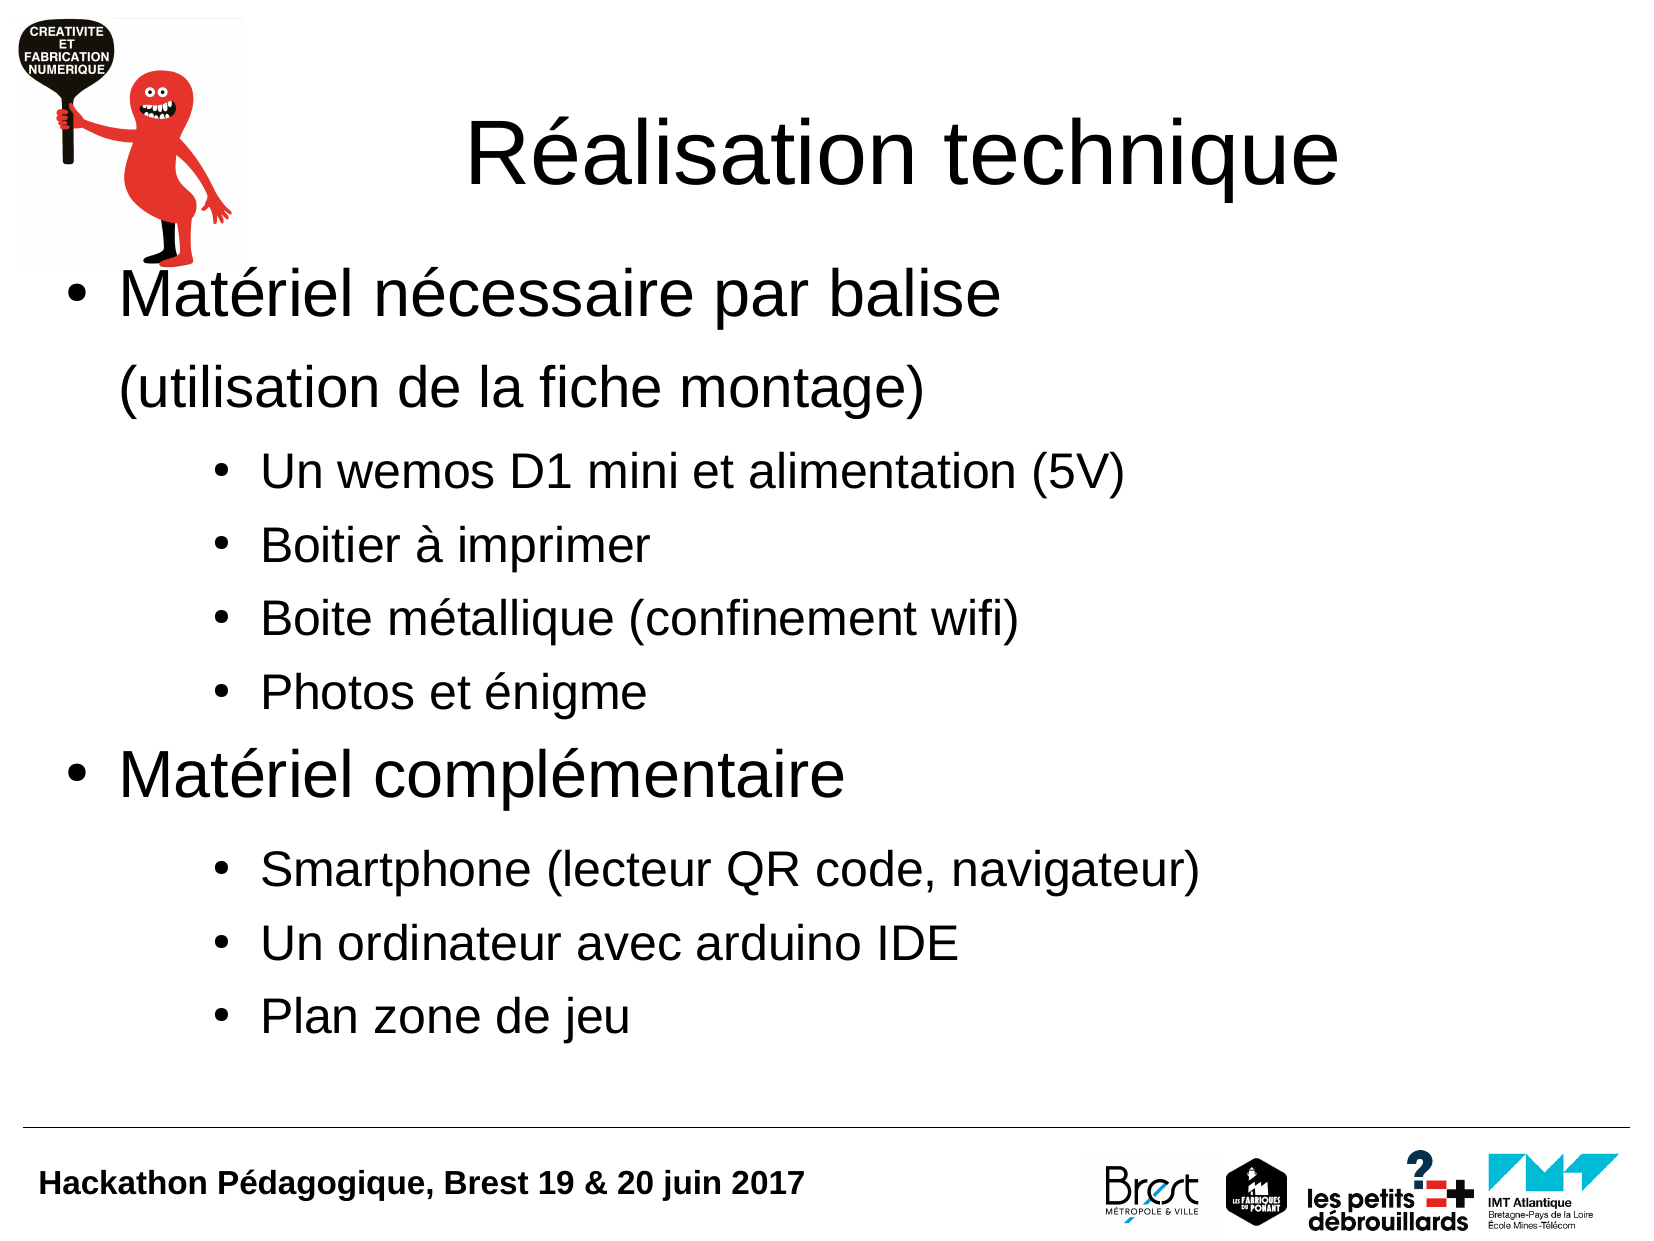

# Réalisation technique
Matériel nécessaire par balise
(utilisation de la fiche montage)
Un wemos D1 mini et alimentation (5V)
Boitier à imprimer
Boite métallique (confinement wifi)
Photos et énigme
Matériel complémentaire
Smartphone (lecteur QR code, navigateur)
Un ordinateur avec arduino IDE
Plan zone de jeu
Hackathon Pédagogique, Brest 19 & 20 juin 2017